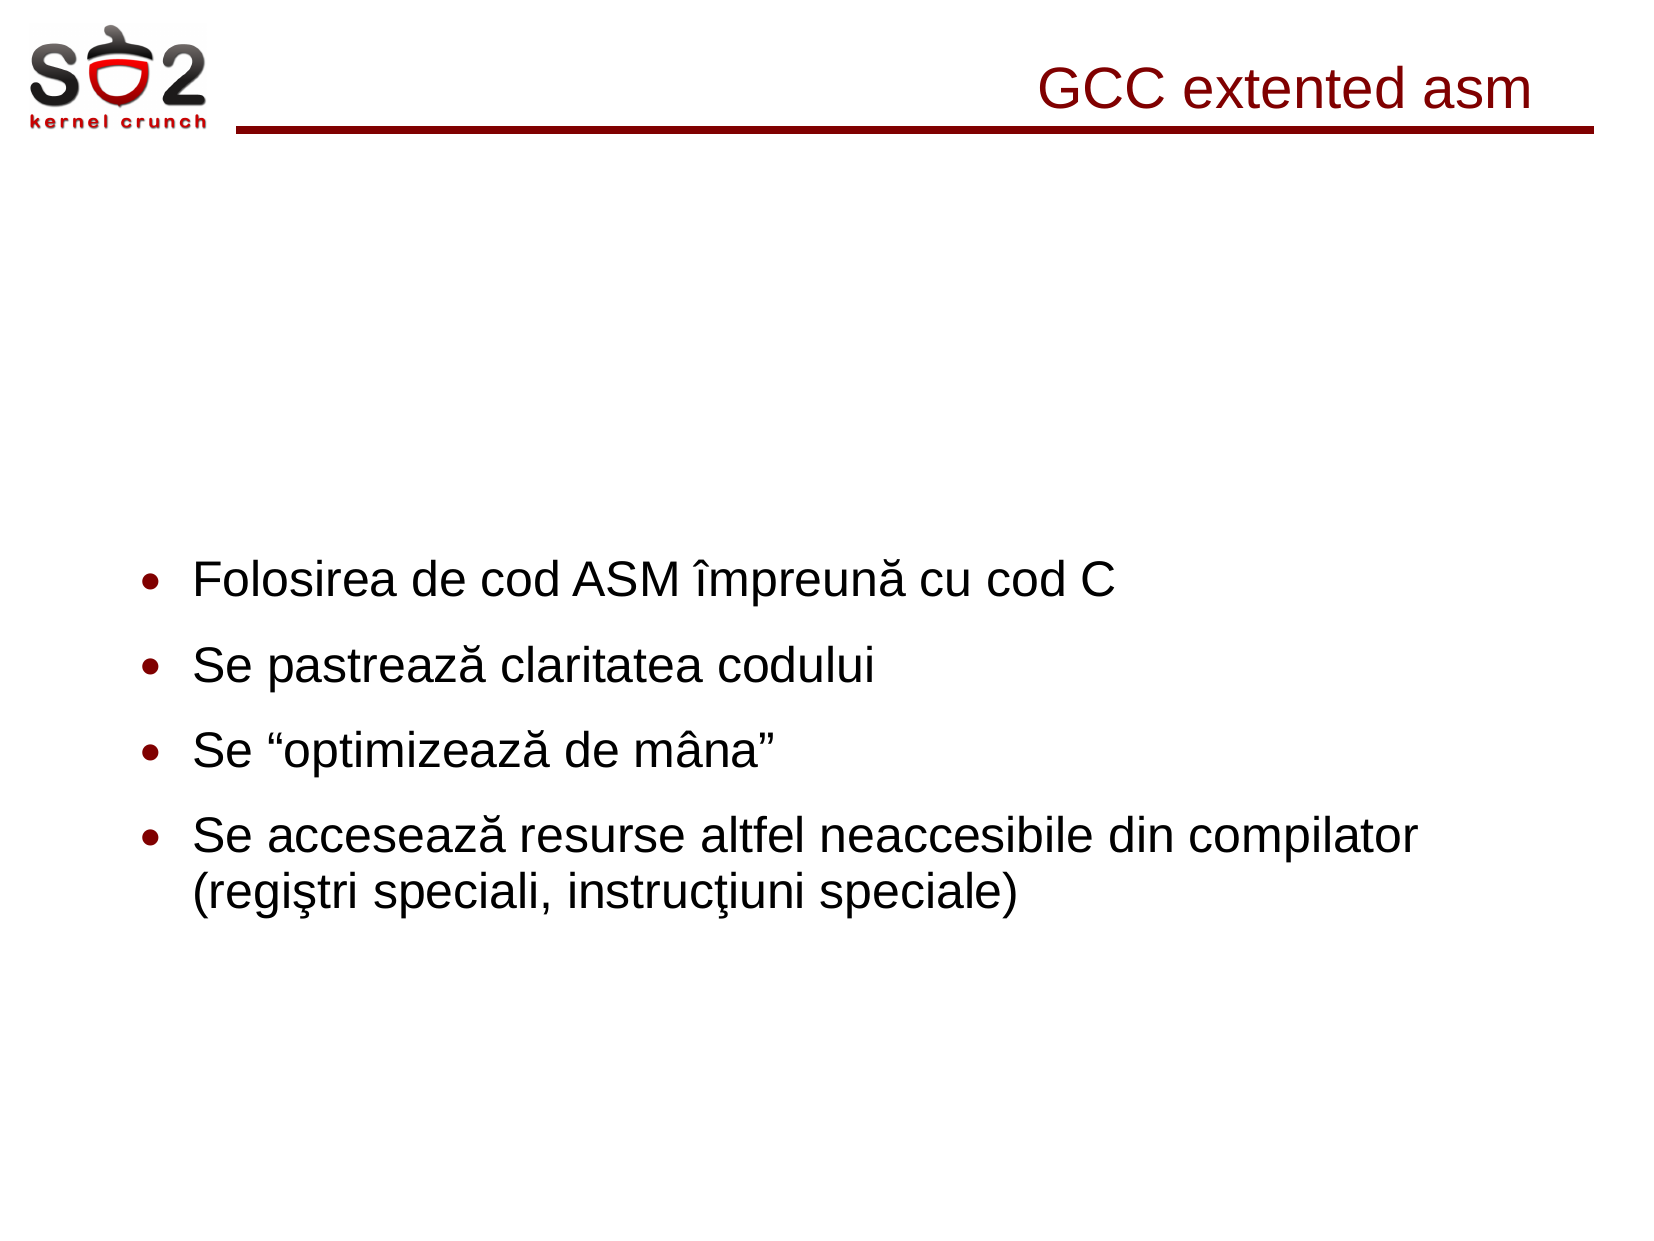

# GCC extented asm
Folosirea de cod ASM împreună cu cod C
Se pastrează claritatea codului
Se “optimizează de mâna”
Se accesează resurse altfel neaccesibile din compilator (regiştri speciali, instrucţiuni speciale)